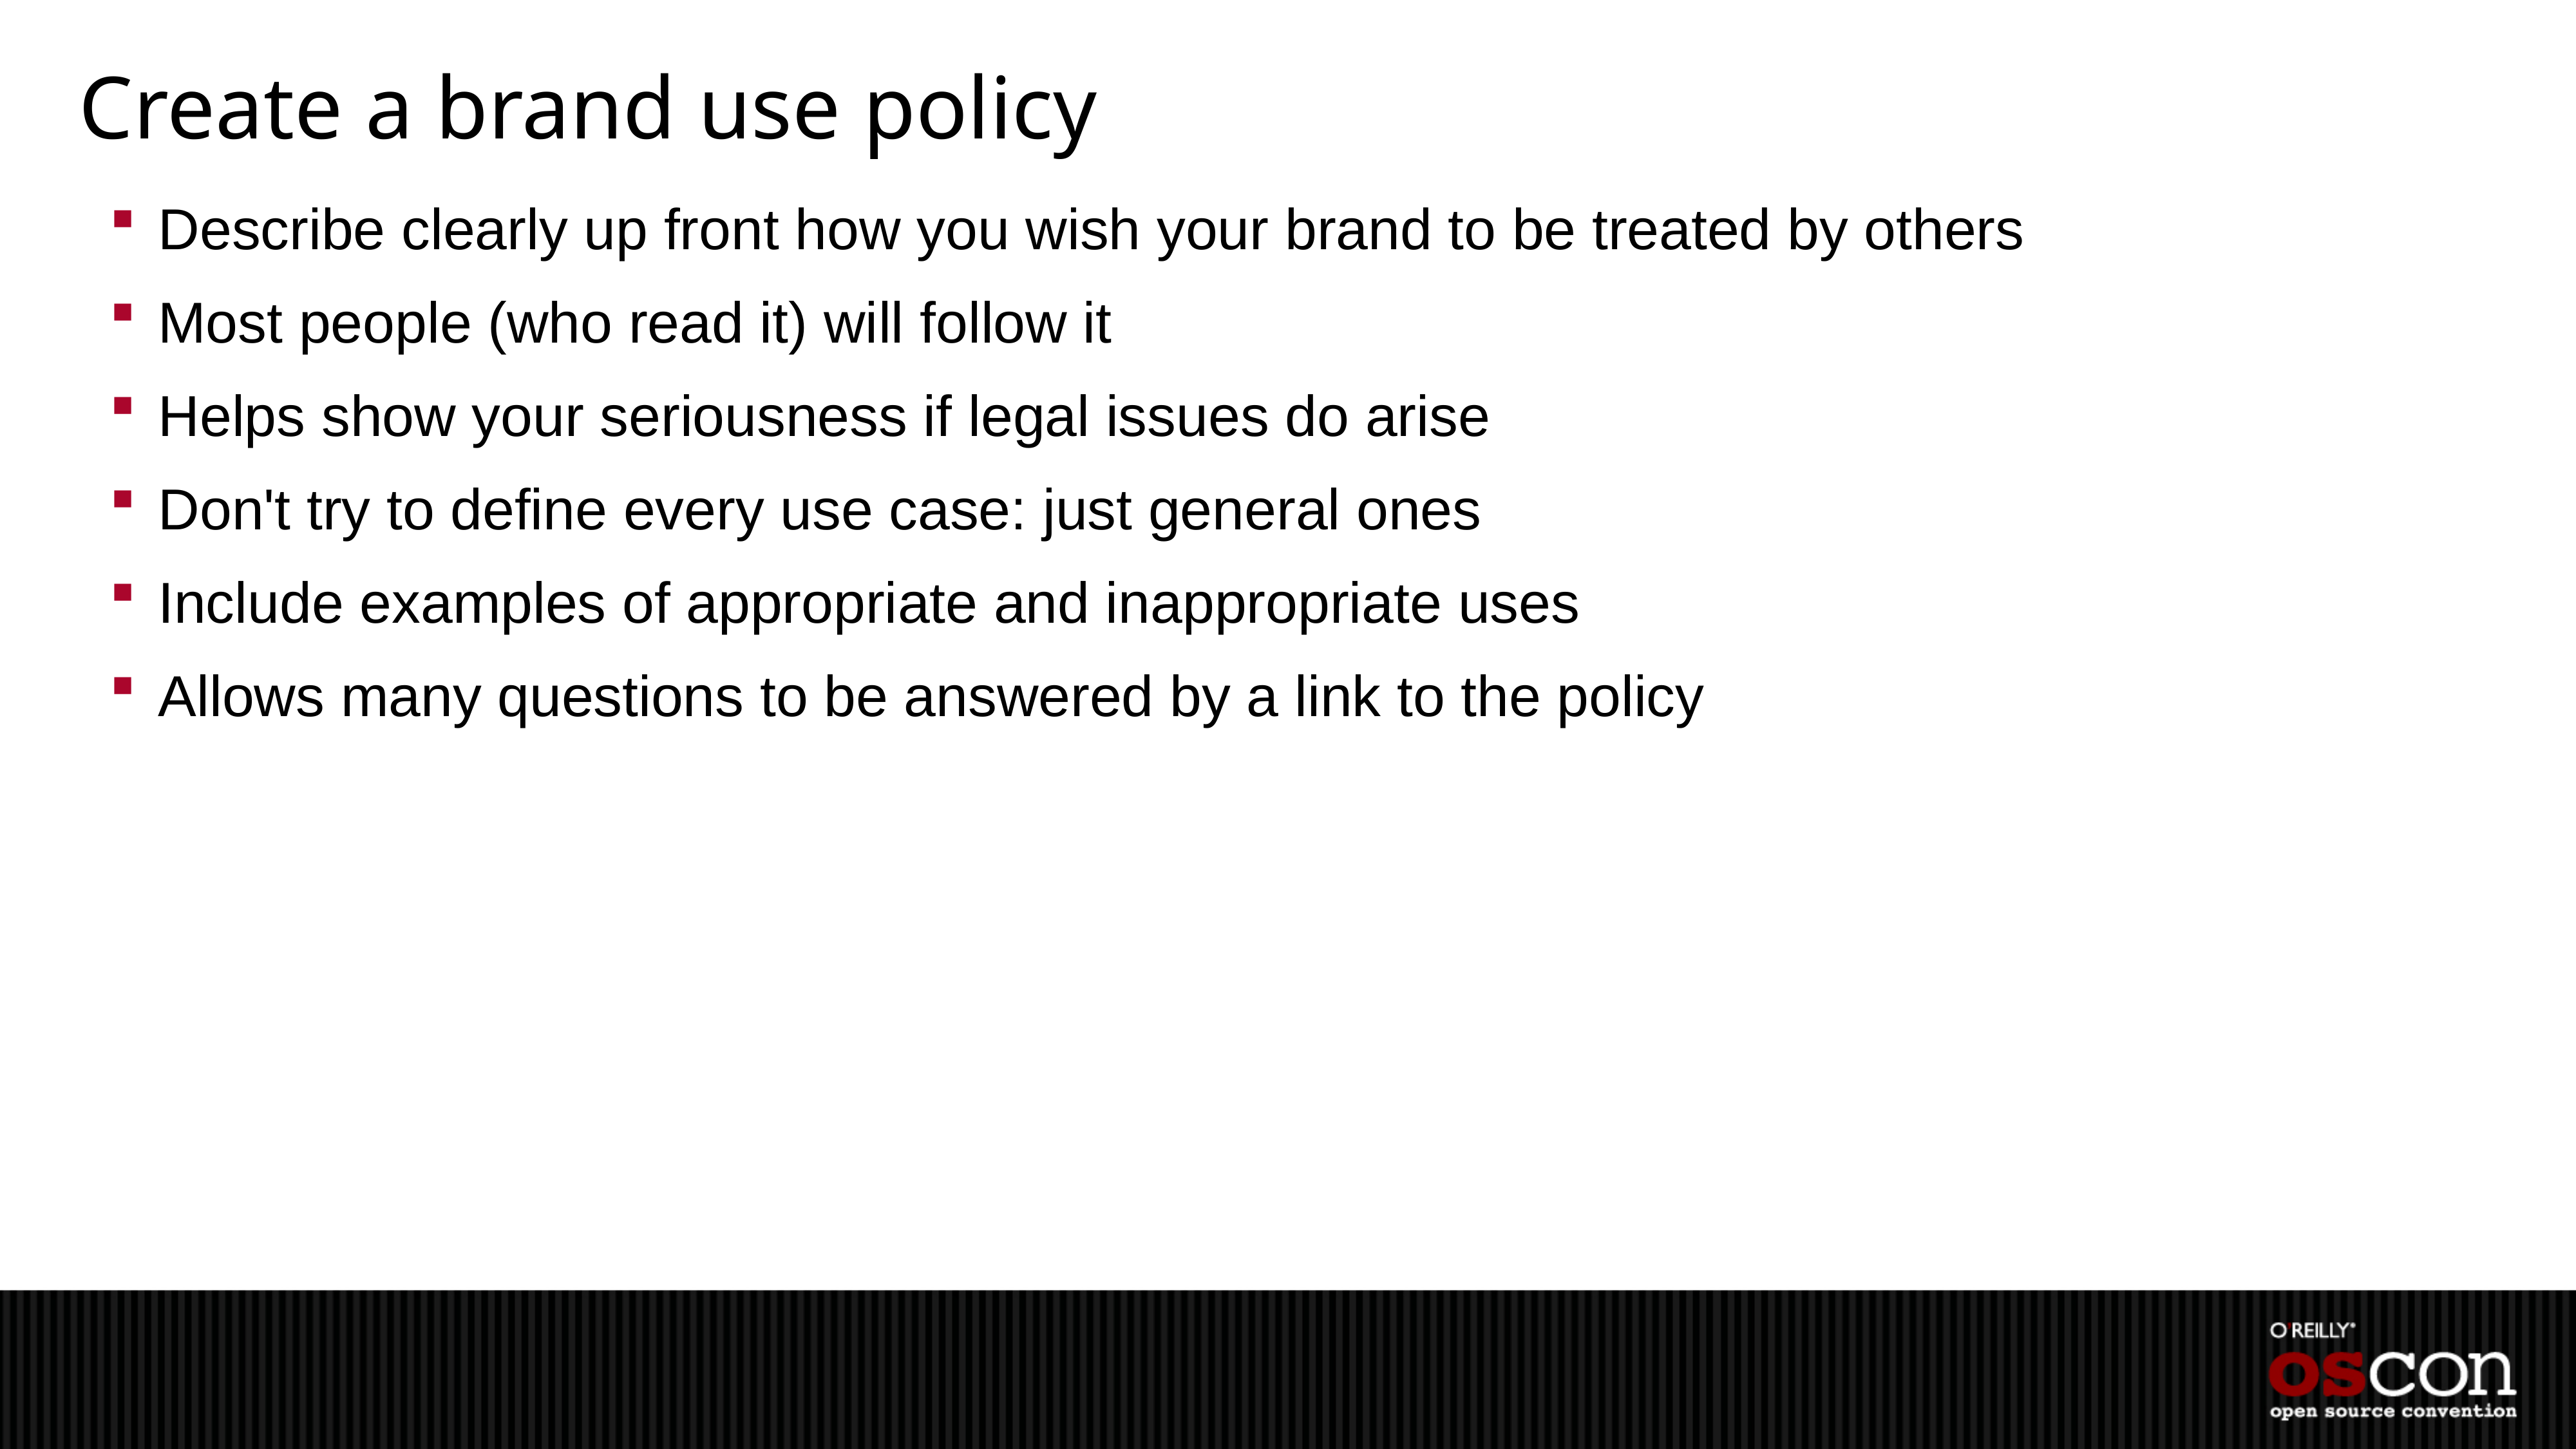

# Create a brand use policy
Describe clearly up front how you wish your brand to be treated by others
Most people (who read it) will follow it
Helps show your seriousness if legal issues do arise
Don't try to define every use case: just general ones
Include examples of appropriate and inappropriate uses
Allows many questions to be answered by a link to the policy